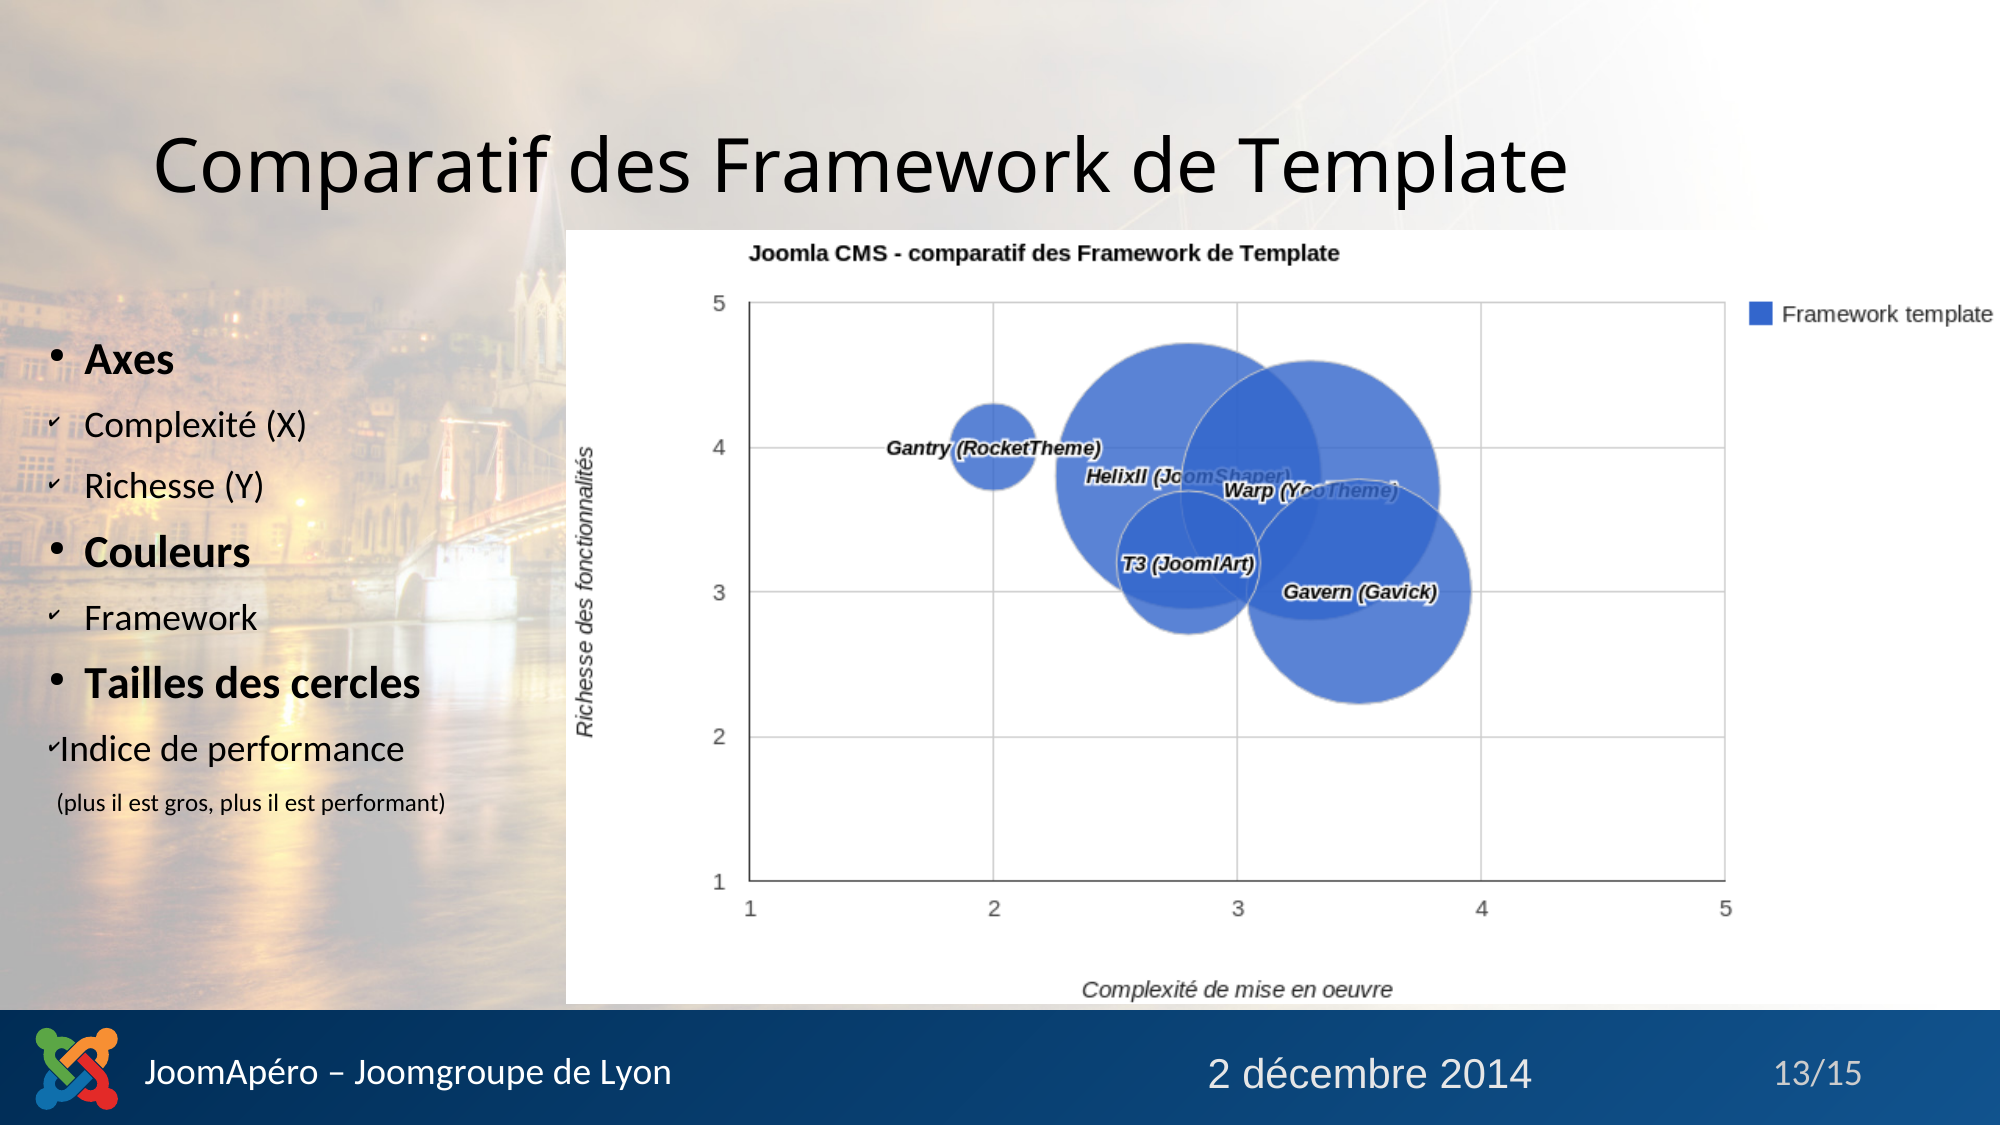

# Comparatif des Framework de Template
Axes
Complexité (X)
Richesse (Y)
Couleurs
Framework
Tailles des cercles
Indice de performance
(plus il est gros, plus il est performant)
13